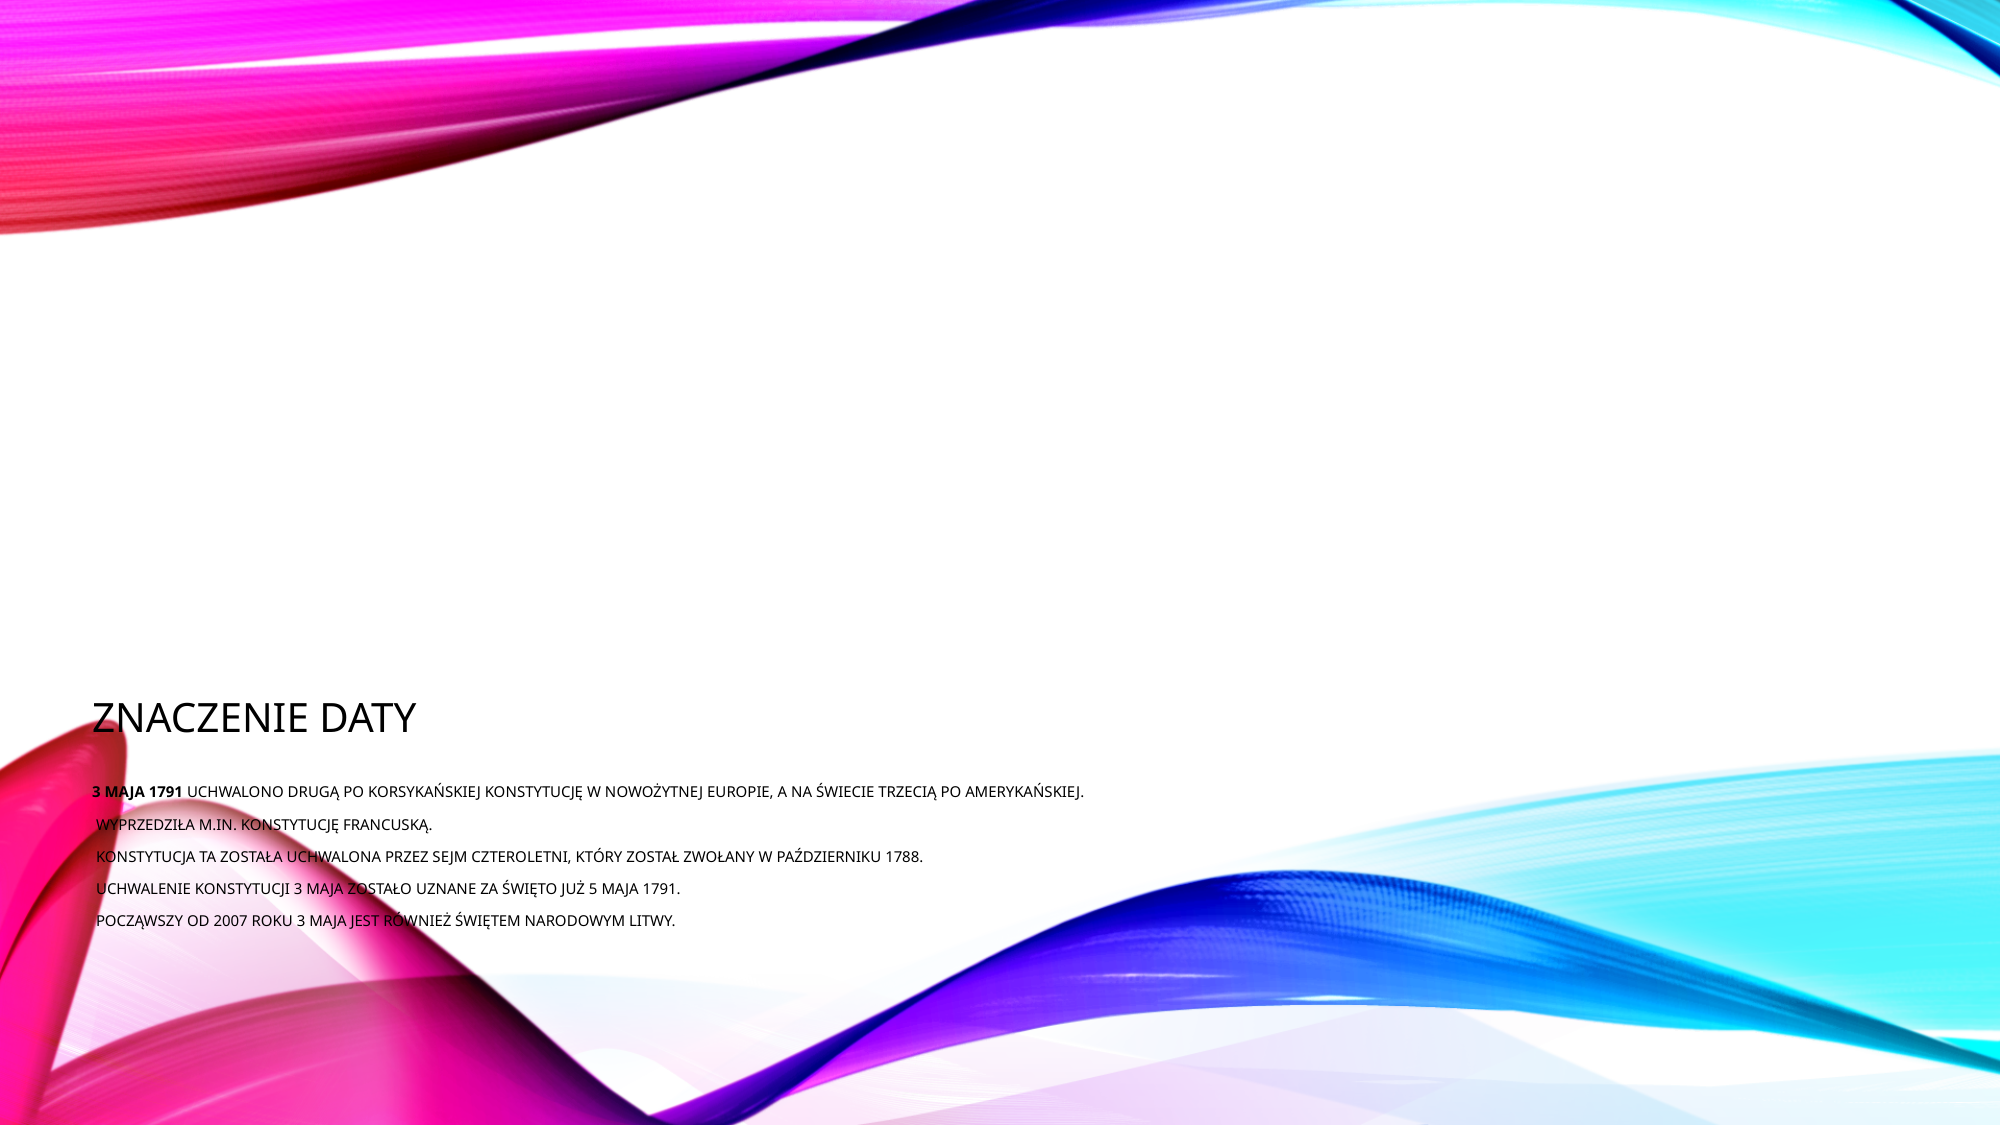

# Znaczenie daty 3 maja 1791 uchwalono drugą po korsykańskiej konstytucję w nowożytnej Europie, a na świecie trzecią po amerykańskiej. Wyprzedziła m.in. konstytucję francuską. Konstytucja ta została uchwalona przez Sejm Czteroletni, który został zwołany w październiku 1788. Uchwalenie Konstytucji 3 maja zostało uznane za święto już 5 maja 1791. Począwszy od 2007 roku 3 maja jest również świętem narodowym Litwy.